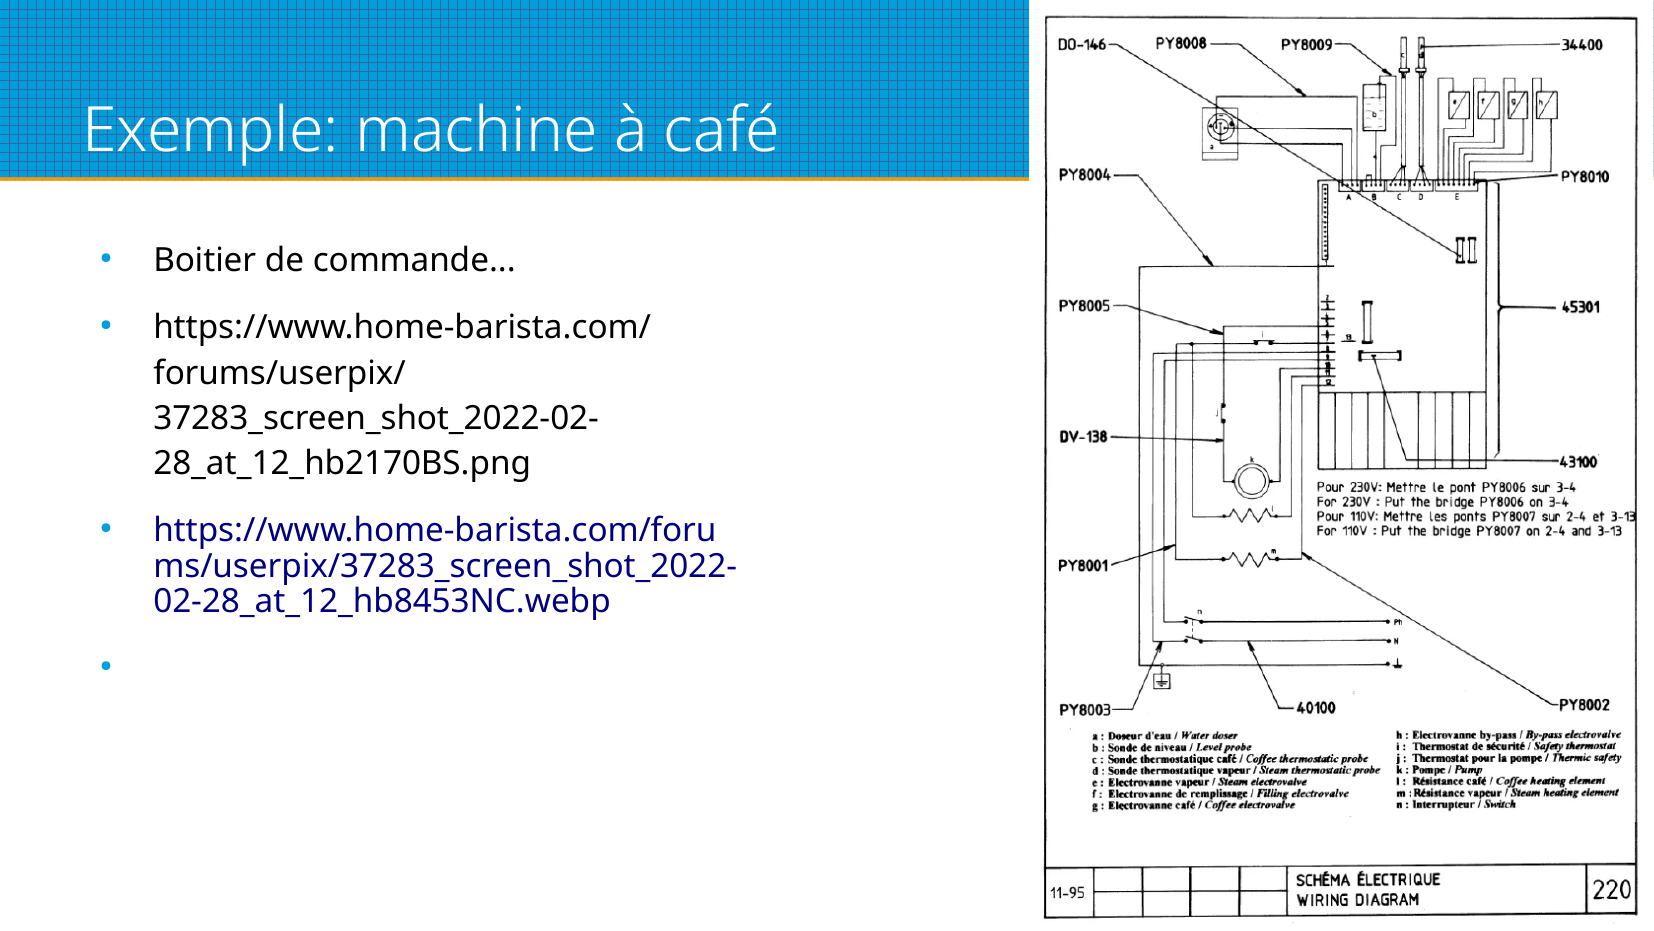

# Exemple: machine à café
Boitier de commande...
https://www.home-barista.com/forums/userpix/37283_screen_shot_2022-02-28_at_12_hb2170BS.png
https://www.home-barista.com/forums/userpix/37283_screen_shot_2022-02-28_at_12_hb8453NC.webp